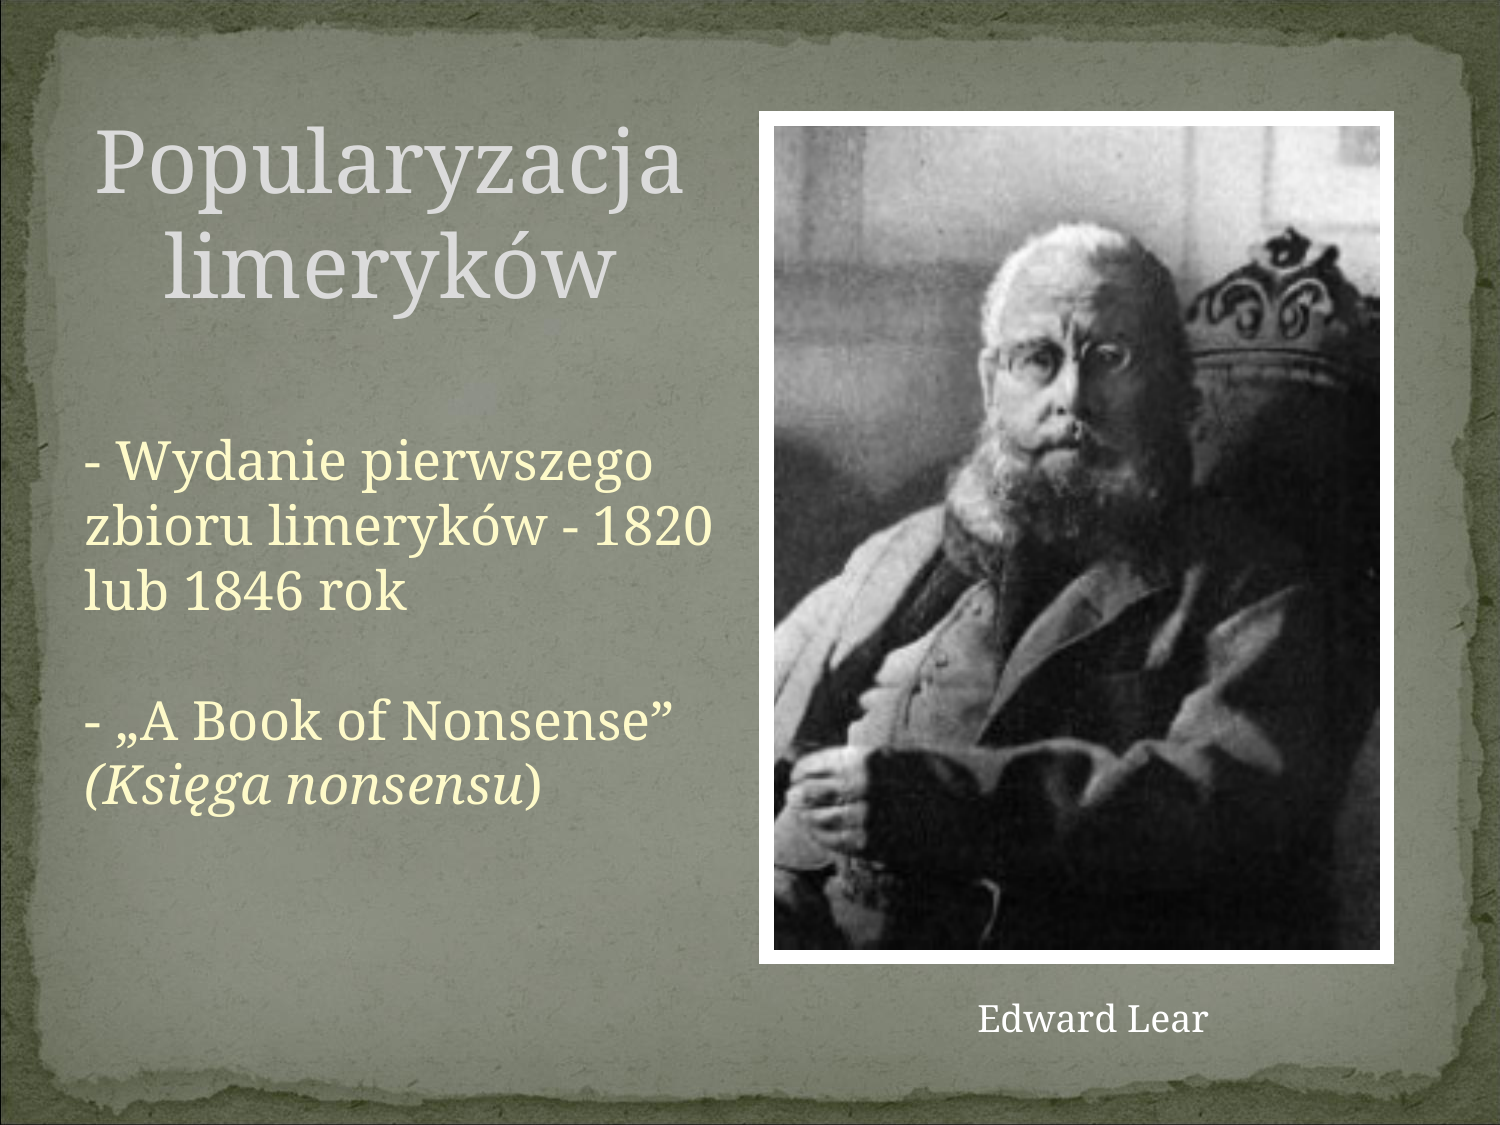

Popularyzacja limeryków
- Wydanie pierwszego zbioru limeryków - 1820 lub 1846 rok
- „A Book of Nonsense” (Księga nonsensu)
Edward Lear